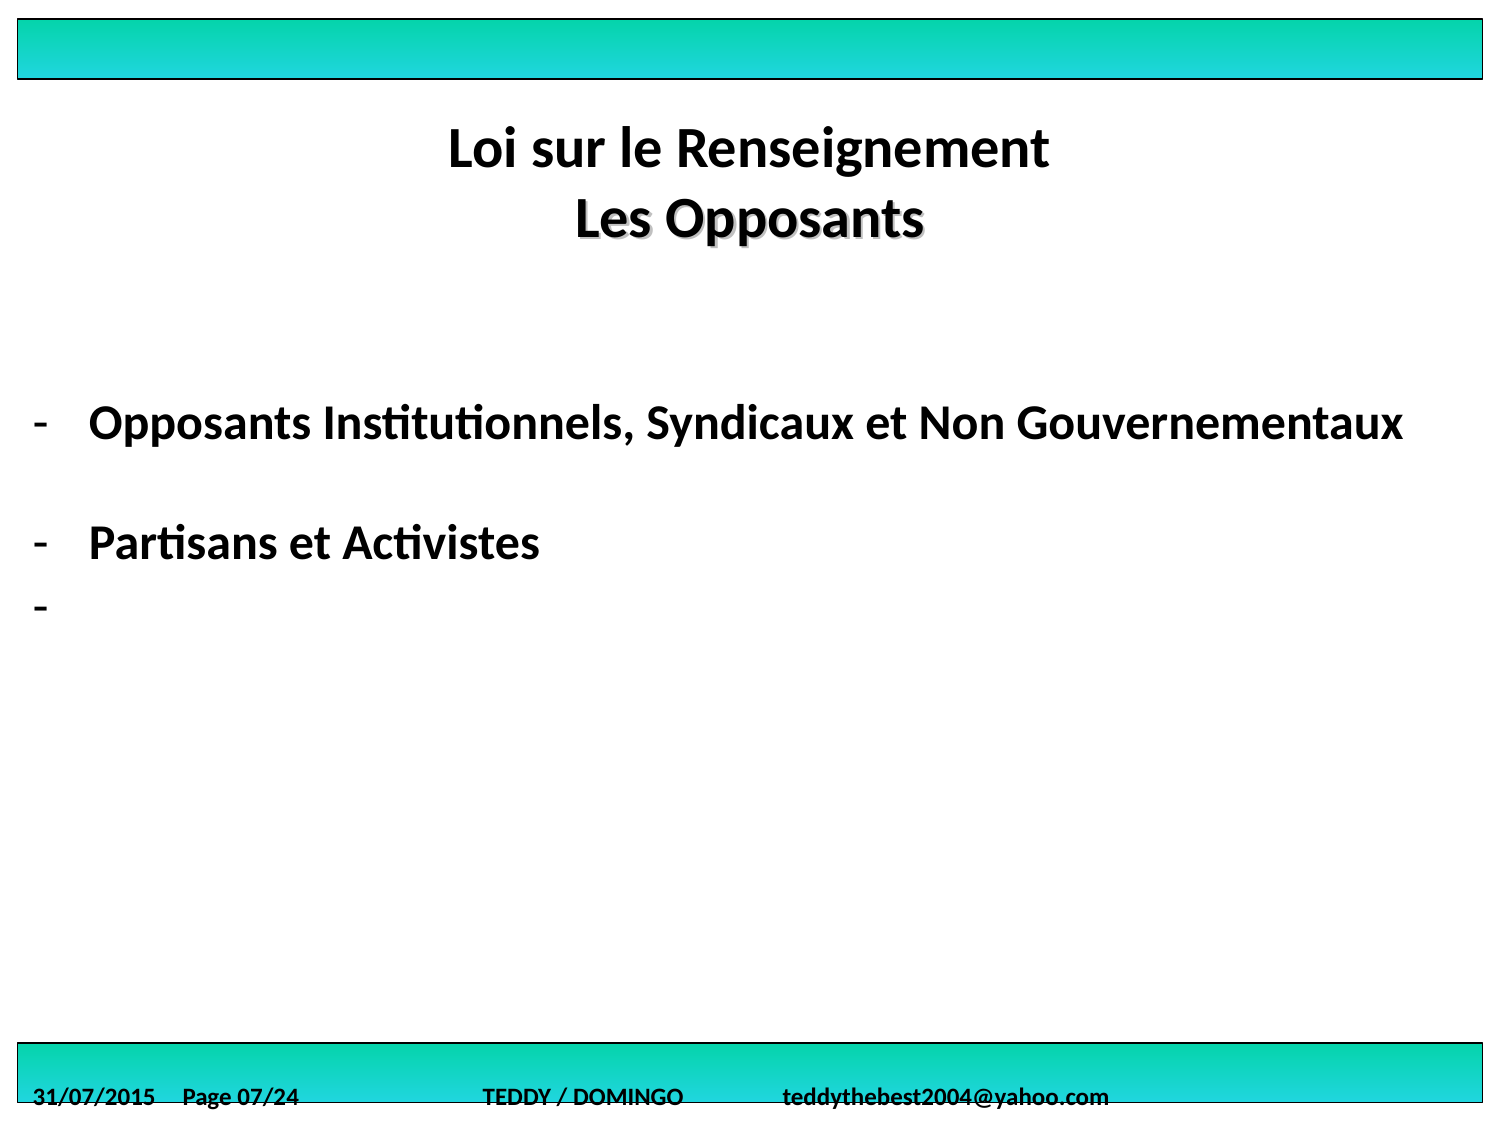

Loi sur le Renseignement
Les Opposants
Opposants Institutionnels, Syndicaux et Non Gouvernementaux
Partisans et Activistes
31/07/2015	Page 07/24			TEDDY / DOMINGO		teddythebest2004@yahoo.com